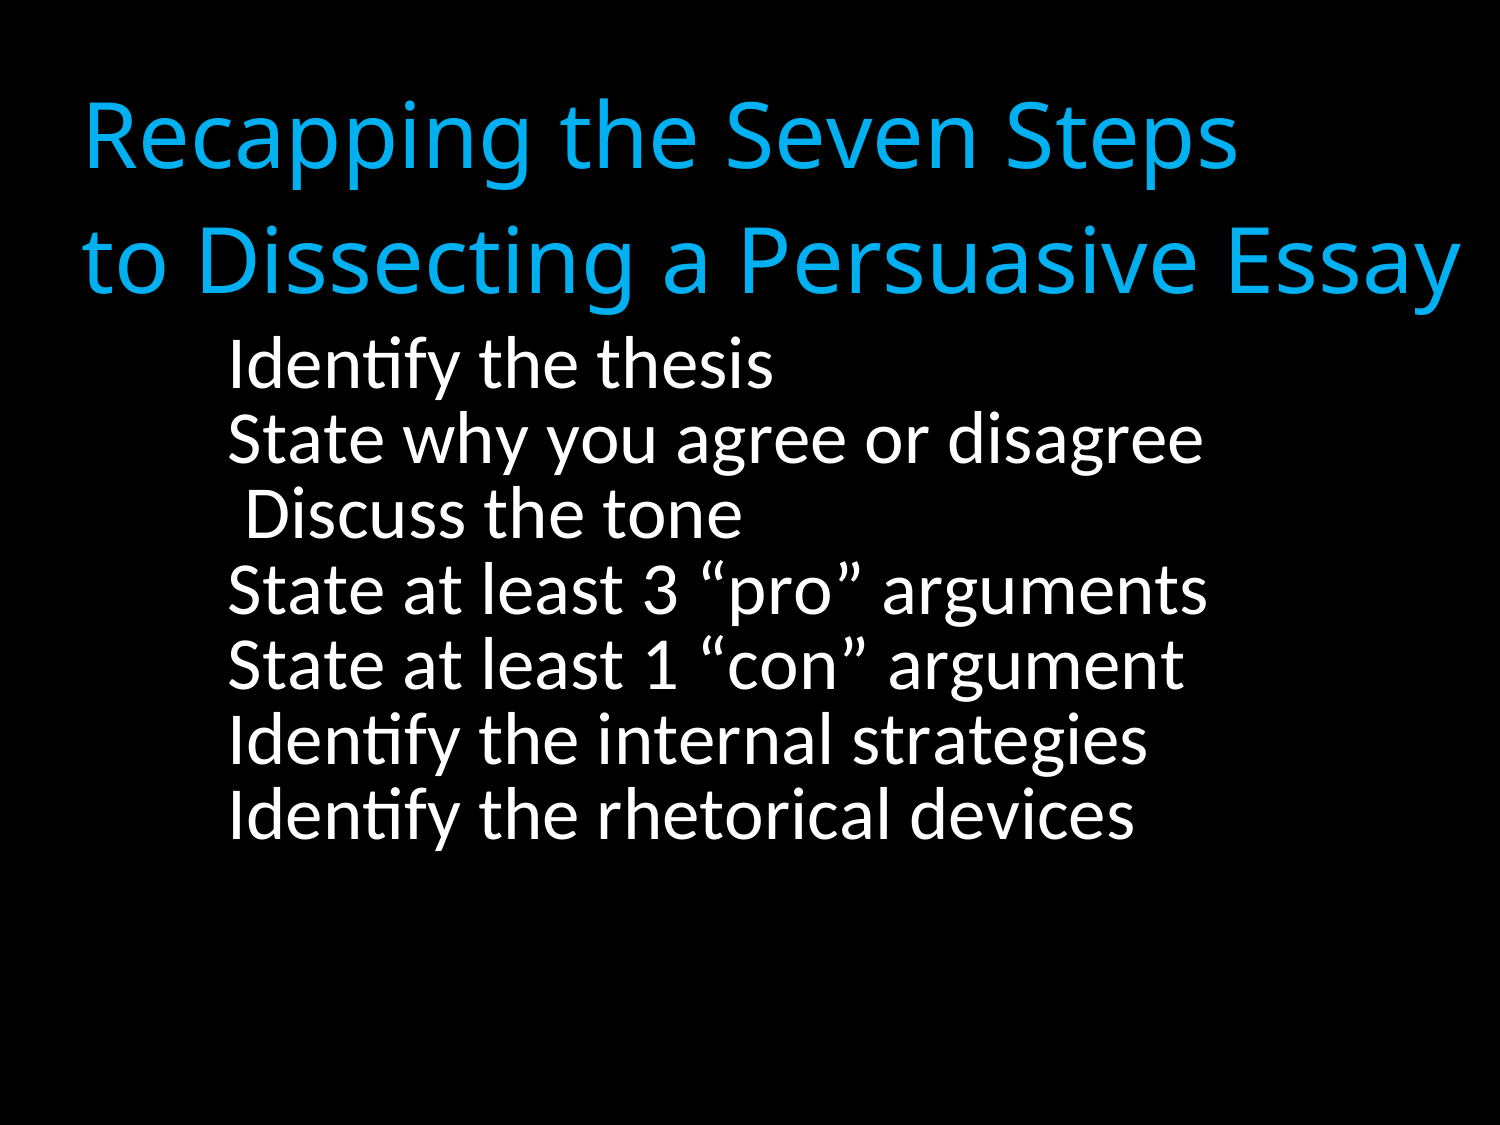

Recapping the Seven Steps
to Dissecting a Persuasive Essay
Identify the thesis
State why you agree or disagree
 Discuss the tone
State at least 3 “pro” arguments
State at least 1 “con” argument
Identify the internal strategies
Identify the rhetorical devices